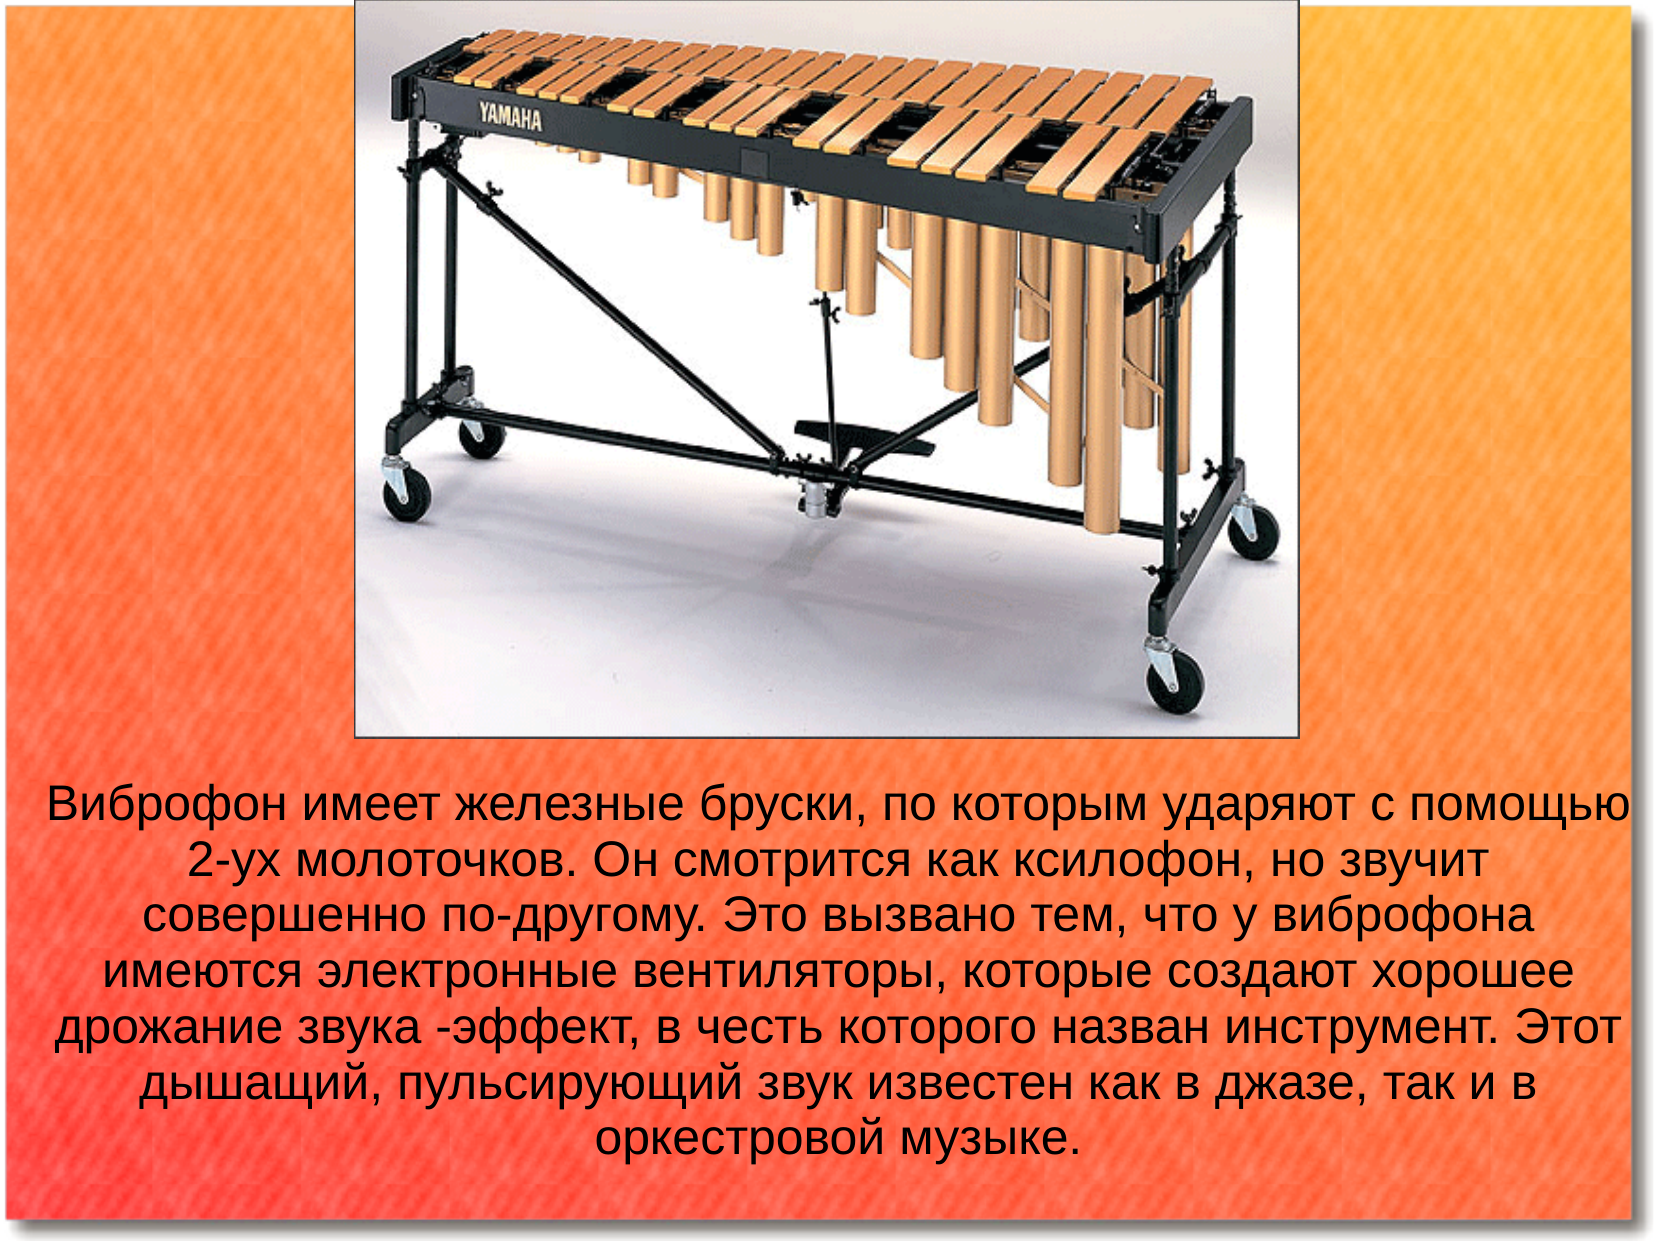

Виброфон имеет железные бруски, по которым ударяют с помощью 2-ух молоточков. Он смотрится как ксилофон, но звучит совершенно по-другому. Это вызвано тем, что у виброфона имеются электронные вентиляторы, которые создают хорошее дрожание звука -эффект, в честь которого назван инструмент. Этот дышащий, пульсирующий звук известен как в джазе, так и в оркестровой музыке.